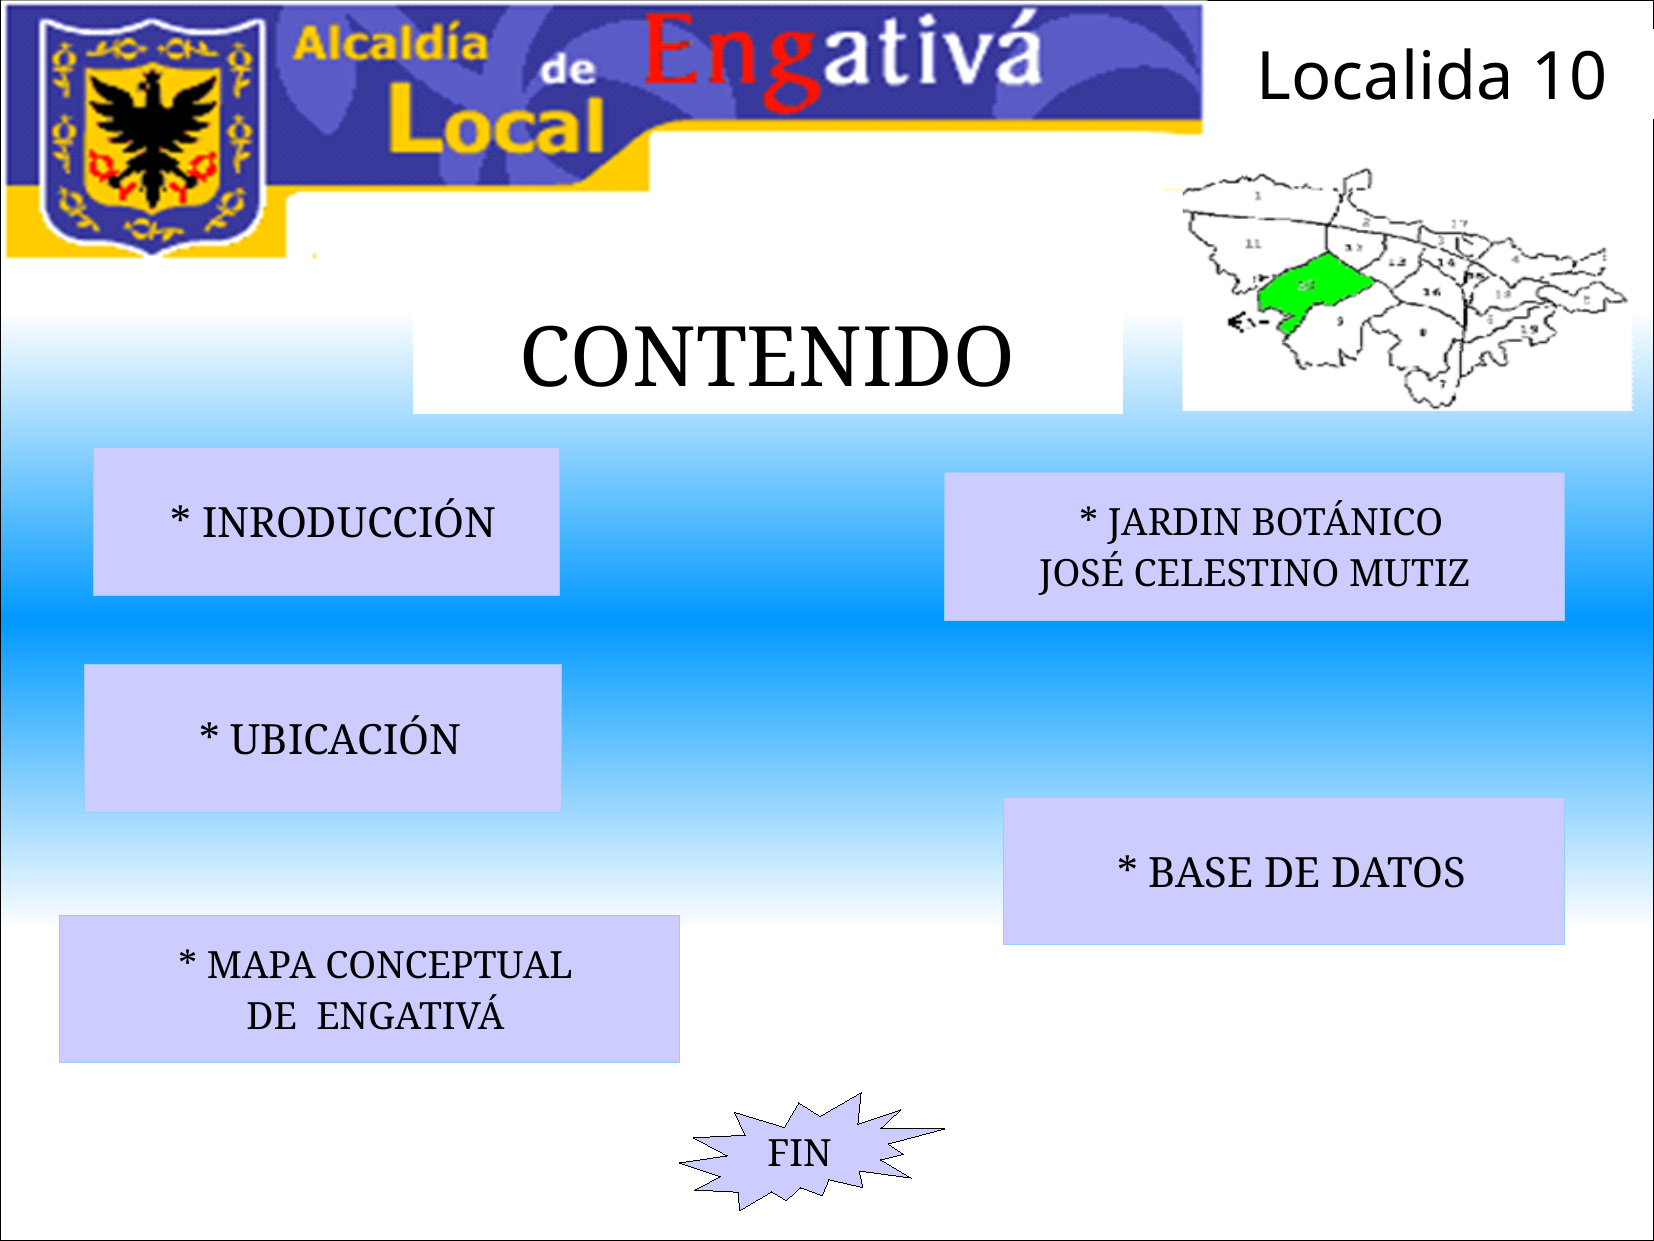

Localida 10
CONTENIDO
* INRODUCCIÓN
* JARDIN BOTÁNICO
JOSÉ CELESTINO MUTIZ
* UBICACIÓN
* BASE DE DATOS
* MAPA CONCEPTUAL
DE ENGATIVÁ
FIN